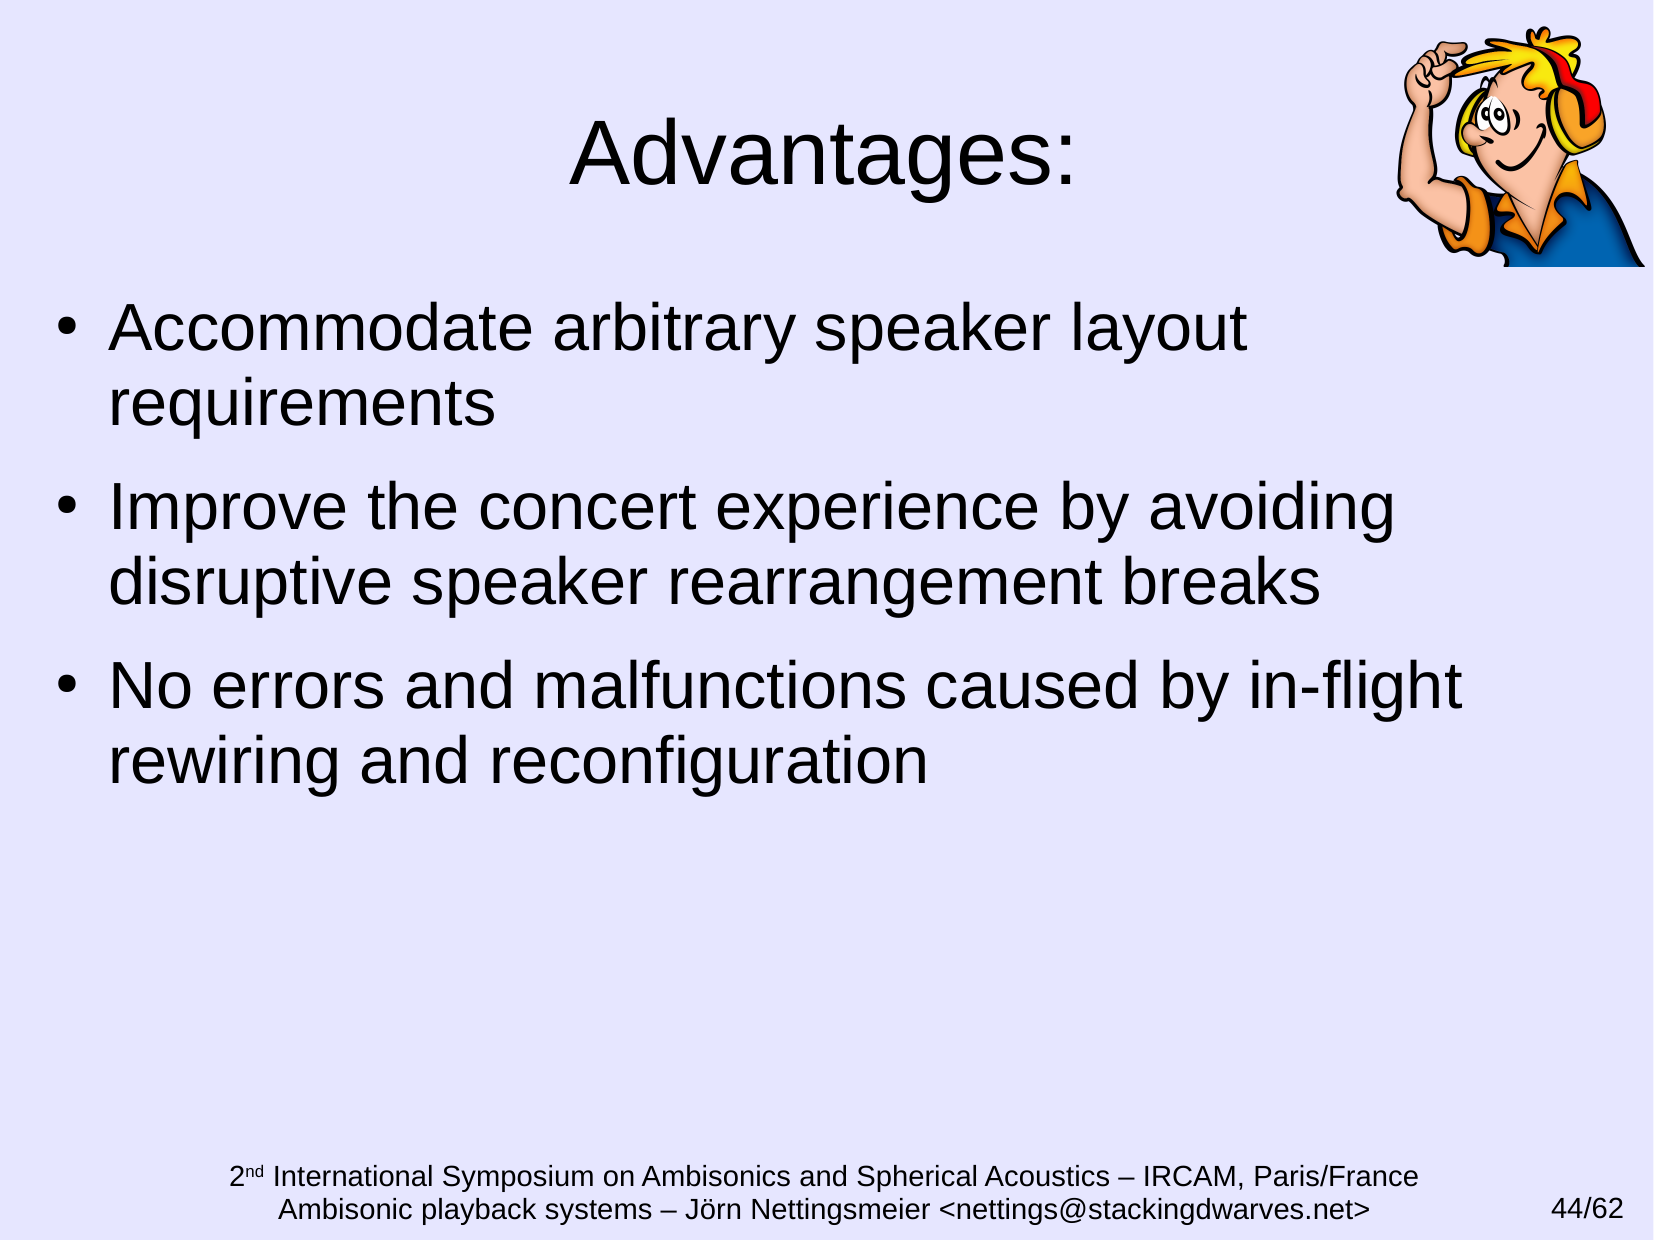

# Advantages:
Accommodate arbitrary speaker layout requirements
Improve the concert experience by avoiding disruptive speaker rearrangement breaks
No errors and malfunctions caused by in-flight rewiring and reconfiguration